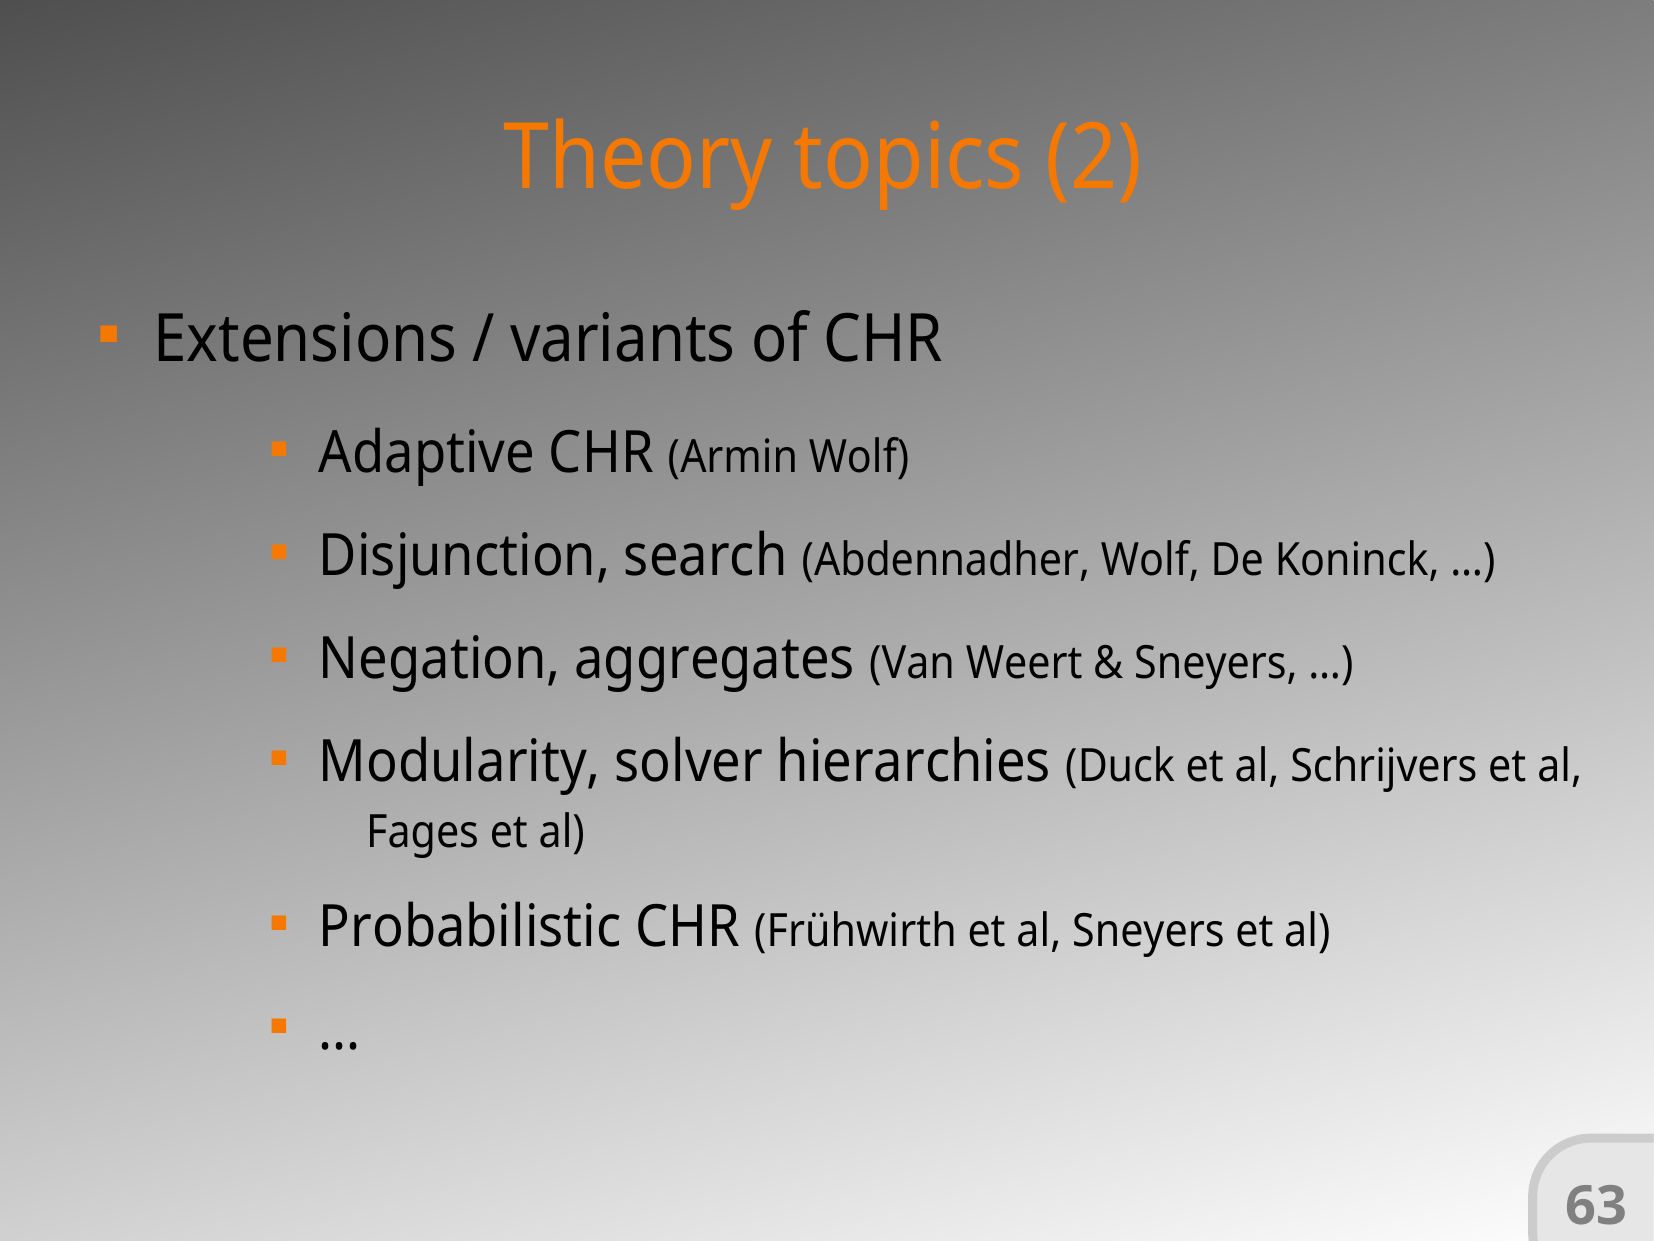

# Theory topics (2)
Extensions / variants of CHR
Adaptive CHR (Armin Wolf)
Disjunction, search (Abdennadher, Wolf, De Koninck, …)
Negation, aggregates (Van Weert & Sneyers, …)
Modularity, solver hierarchies (Duck et al, Schrijvers et al, Fages et al)
Probabilistic CHR (Frühwirth et al, Sneyers et al)
...
63